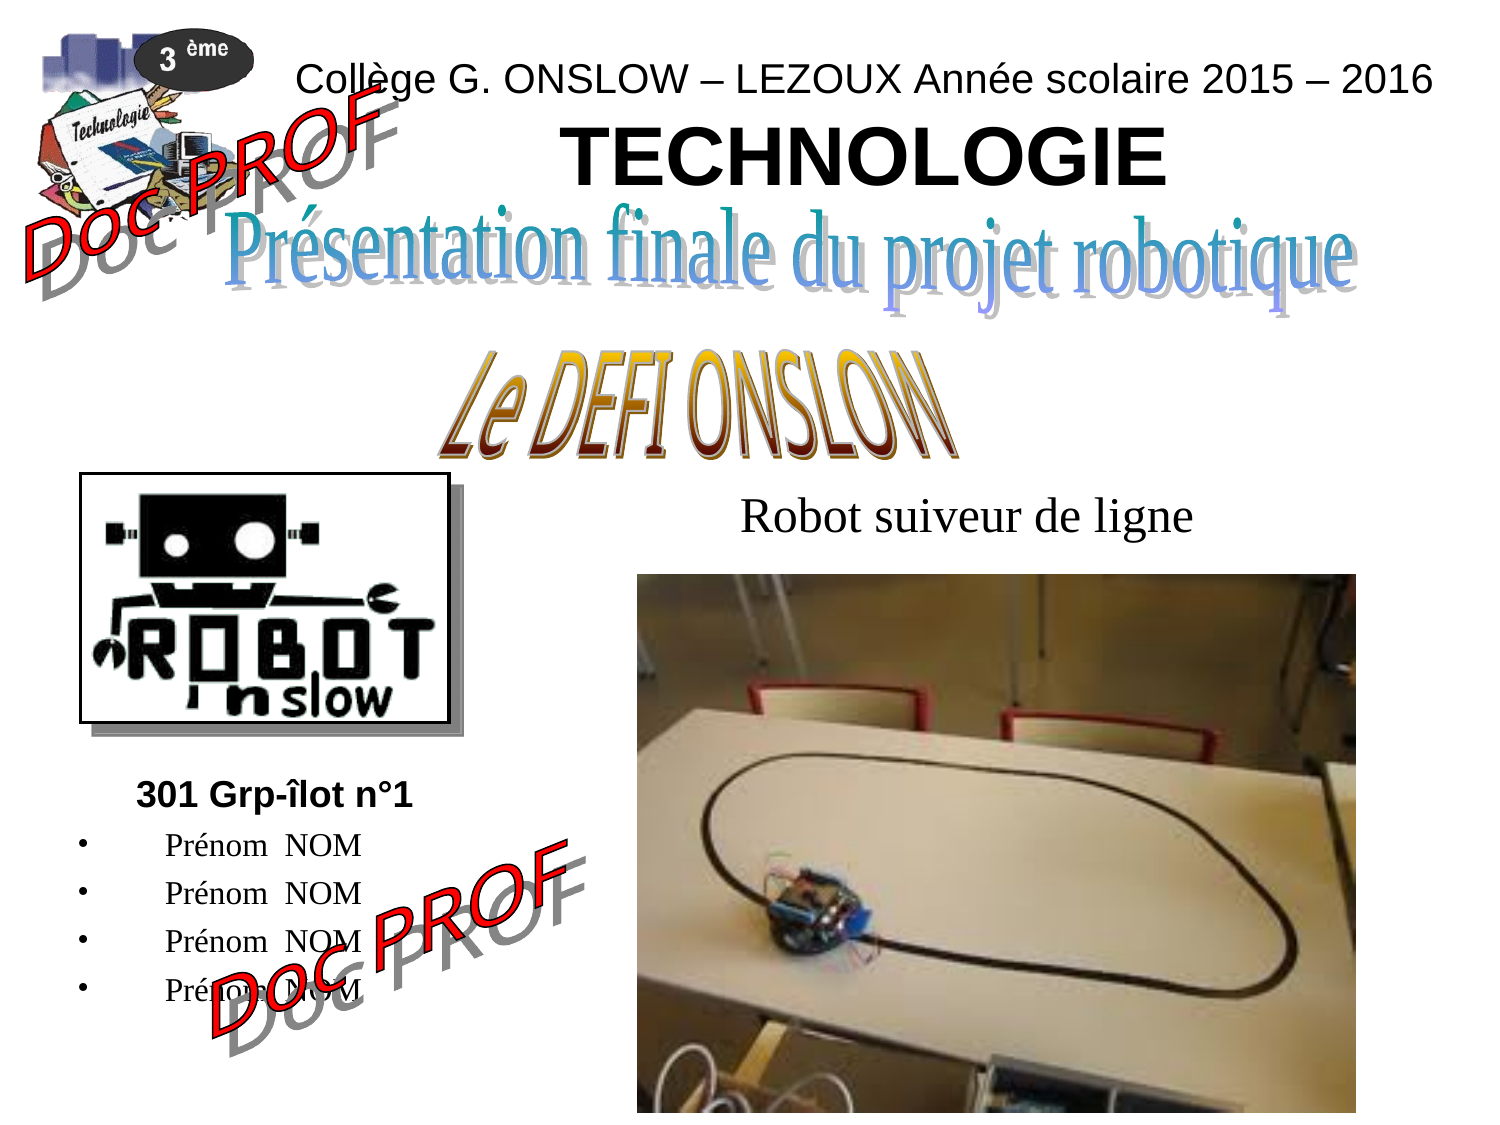

# Collège G. ONSLOW – LEZOUX Année scolaire 2015 – 2016 TECHNOLOGIE
Doc PROF
Présentation finale du projet robotique
Le DEFI ONSLOW
Robot suiveur de ligne
301 Grp-îlot n°1
Prénom NOM
Prénom NOM
Prénom NOM
Prénom NOM
Doc PROF